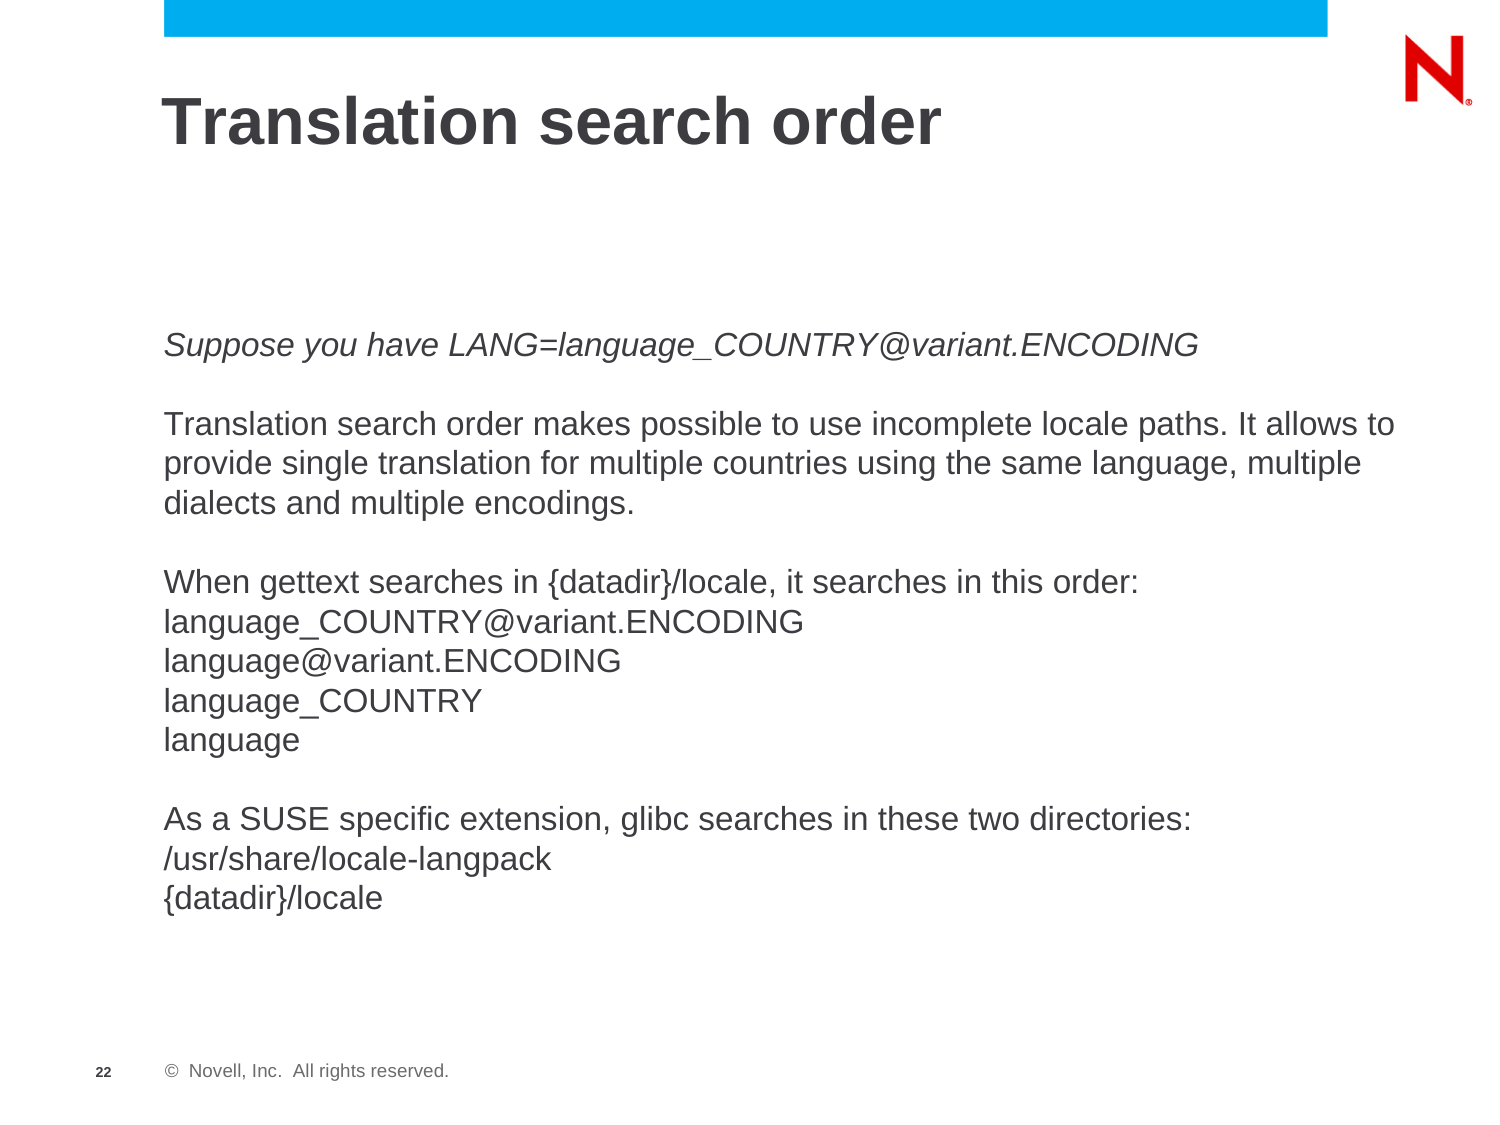

# Translation search order
Suppose you have LANG=language_COUNTRY@variant.ENCODING
Translation search order makes possible to use incomplete locale paths. It allows to provide single translation for multiple countries using the same language, multiple dialects and multiple encodings.
When gettext searches in {datadir}/locale, it searches in this order:
language_COUNTRY@variant.ENCODING
language@variant.ENCODING
language_COUNTRY
language
As a SUSE specific extension, glibc searches in these two directories:
/usr/share/locale-langpack
{datadir}/locale